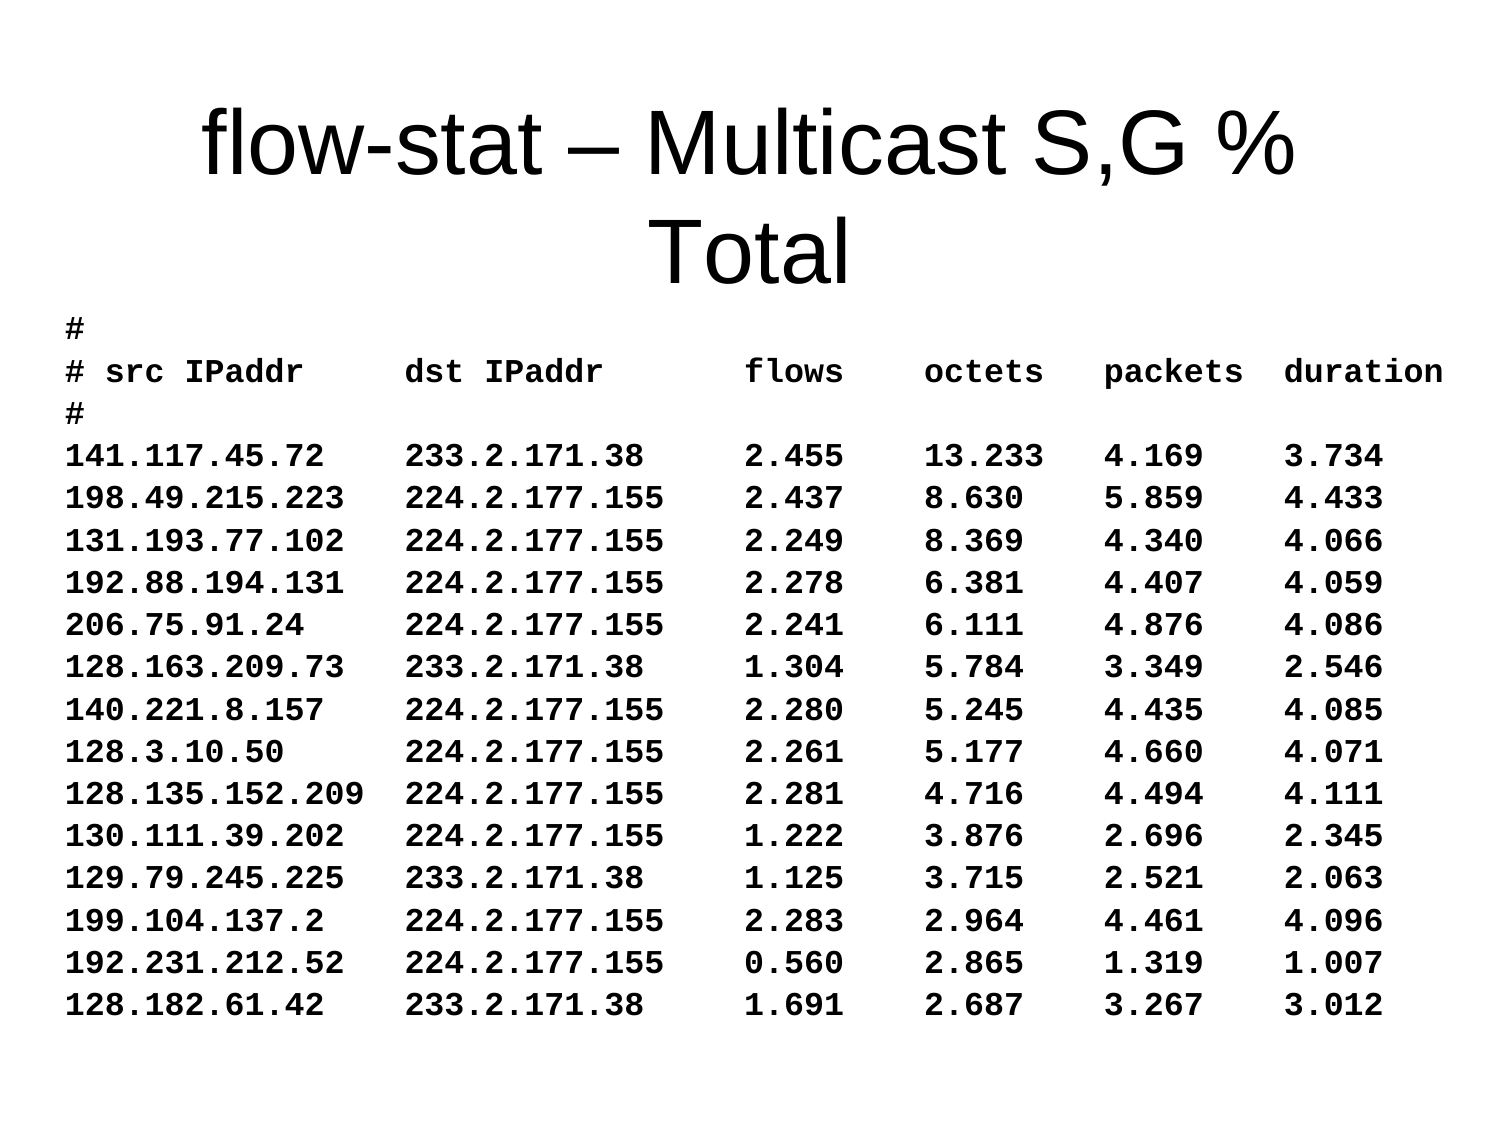

# flow-stat – Multicast S,G % Total
#
# src IPaddr dst IPaddr flows octets packets duration
#
141.117.45.72 233.2.171.38 2.455 13.233 4.169 3.734
198.49.215.223 224.2.177.155 2.437 8.630 5.859 4.433
131.193.77.102 224.2.177.155 2.249 8.369 4.340 4.066
192.88.194.131 224.2.177.155 2.278 6.381 4.407 4.059
206.75.91.24 224.2.177.155 2.241 6.111 4.876 4.086
128.163.209.73 233.2.171.38 1.304 5.784 3.349 2.546
140.221.8.157 224.2.177.155 2.280 5.245 4.435 4.085
128.3.10.50 224.2.177.155 2.261 5.177 4.660 4.071
128.135.152.209 224.2.177.155 2.281 4.716 4.494 4.111
130.111.39.202 224.2.177.155 1.222 3.876 2.696 2.345
129.79.245.225 233.2.171.38 1.125 3.715 2.521 2.063
199.104.137.2 224.2.177.155 2.283 2.964 4.461 4.096
192.231.212.52 224.2.177.155 0.560 2.865 1.319 1.007
128.182.61.42 233.2.171.38 1.691 2.687 3.267 3.012